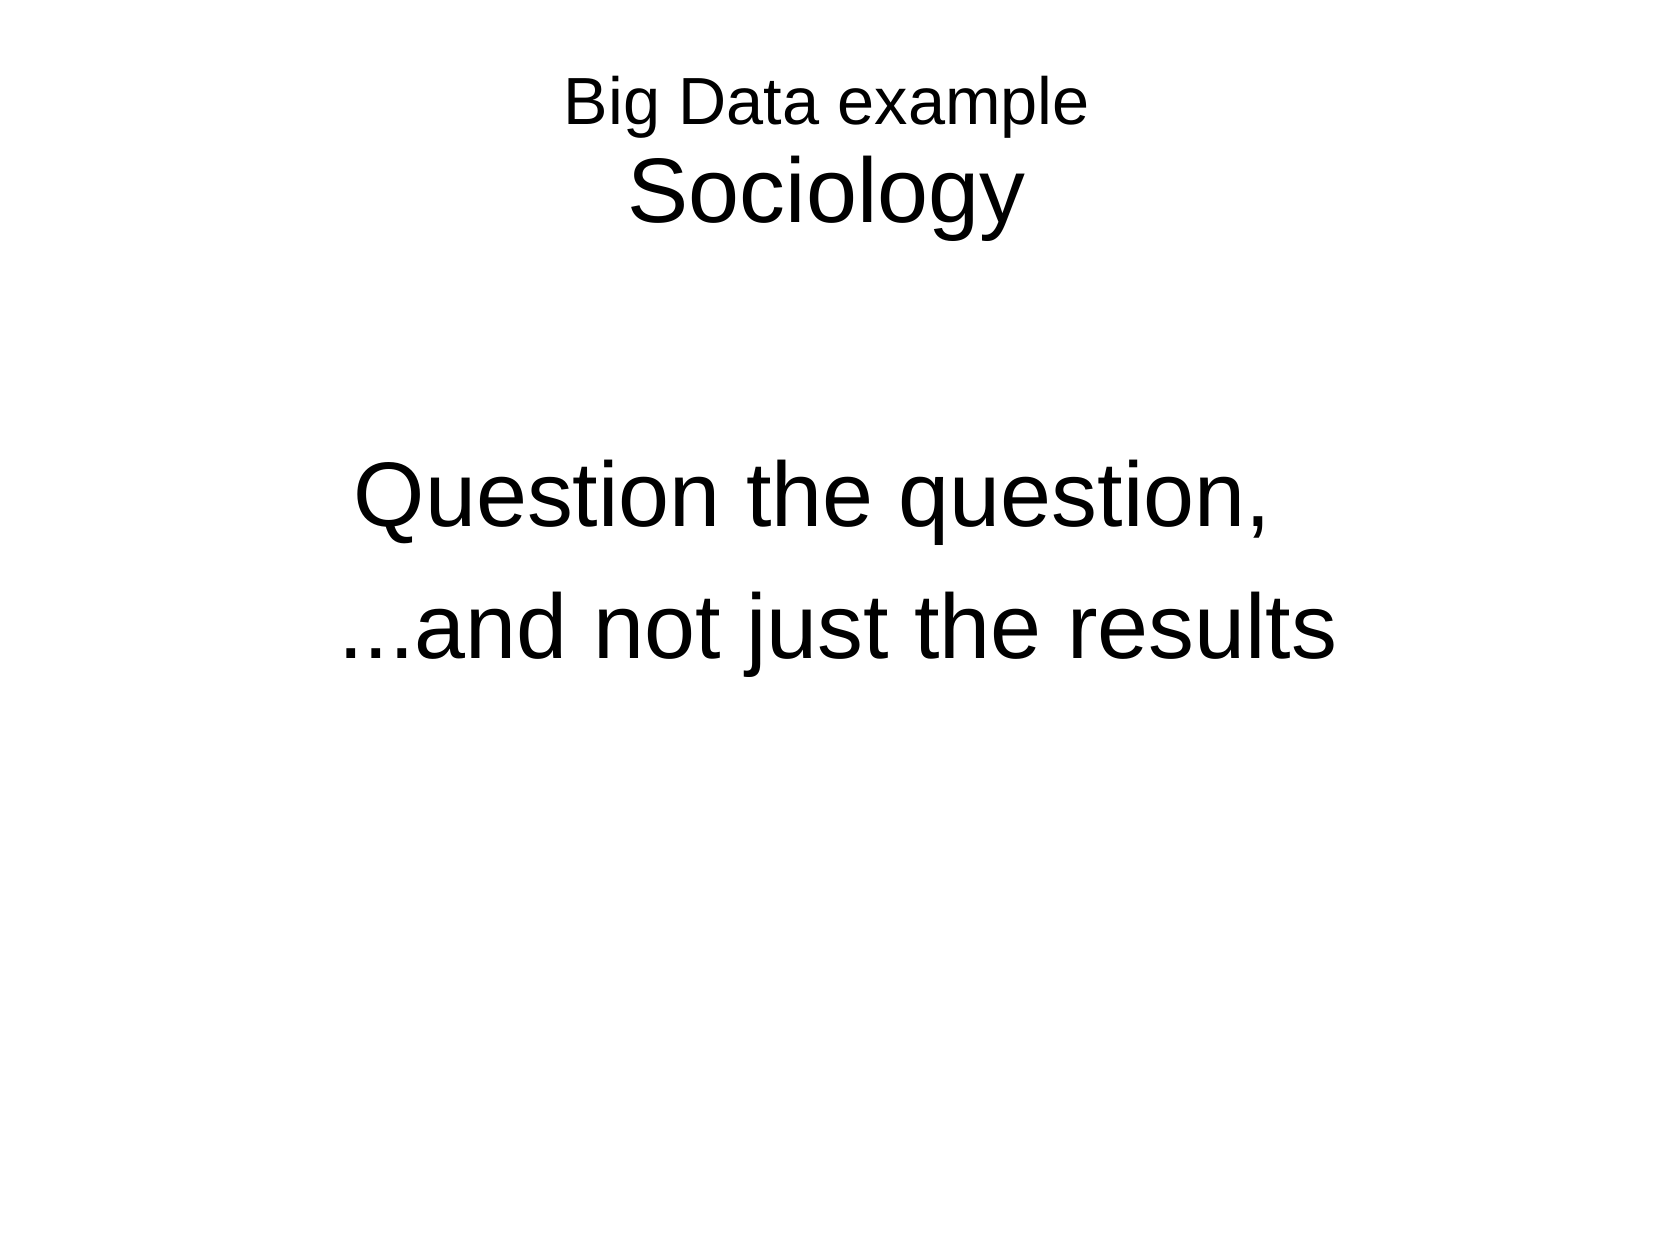

# Big Data example Sociology
Question the question,
...and not just the results